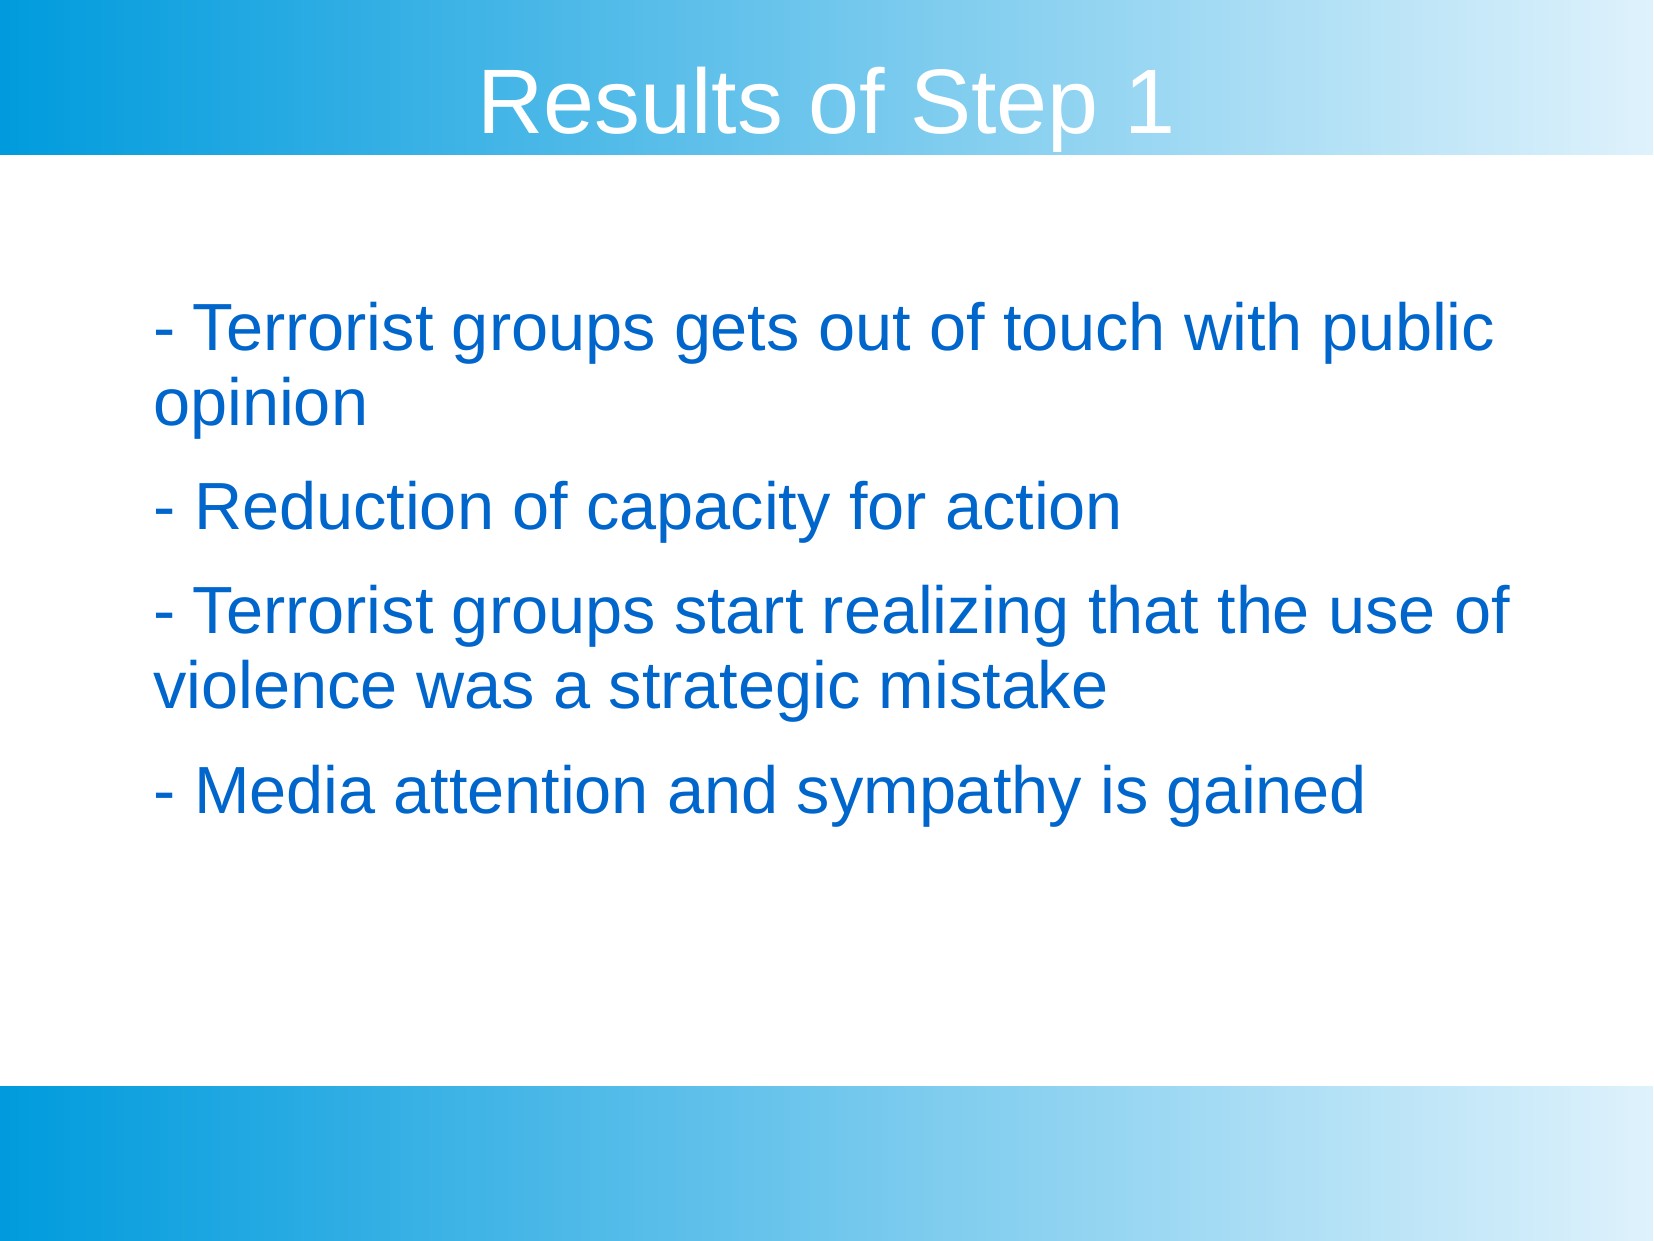

# Results of Step 1
- Terrorist groups gets out of touch with public opinion
- Reduction of capacity for action
- Terrorist groups start realizing that the use of violence was a strategic mistake
- Media attention and sympathy is gained